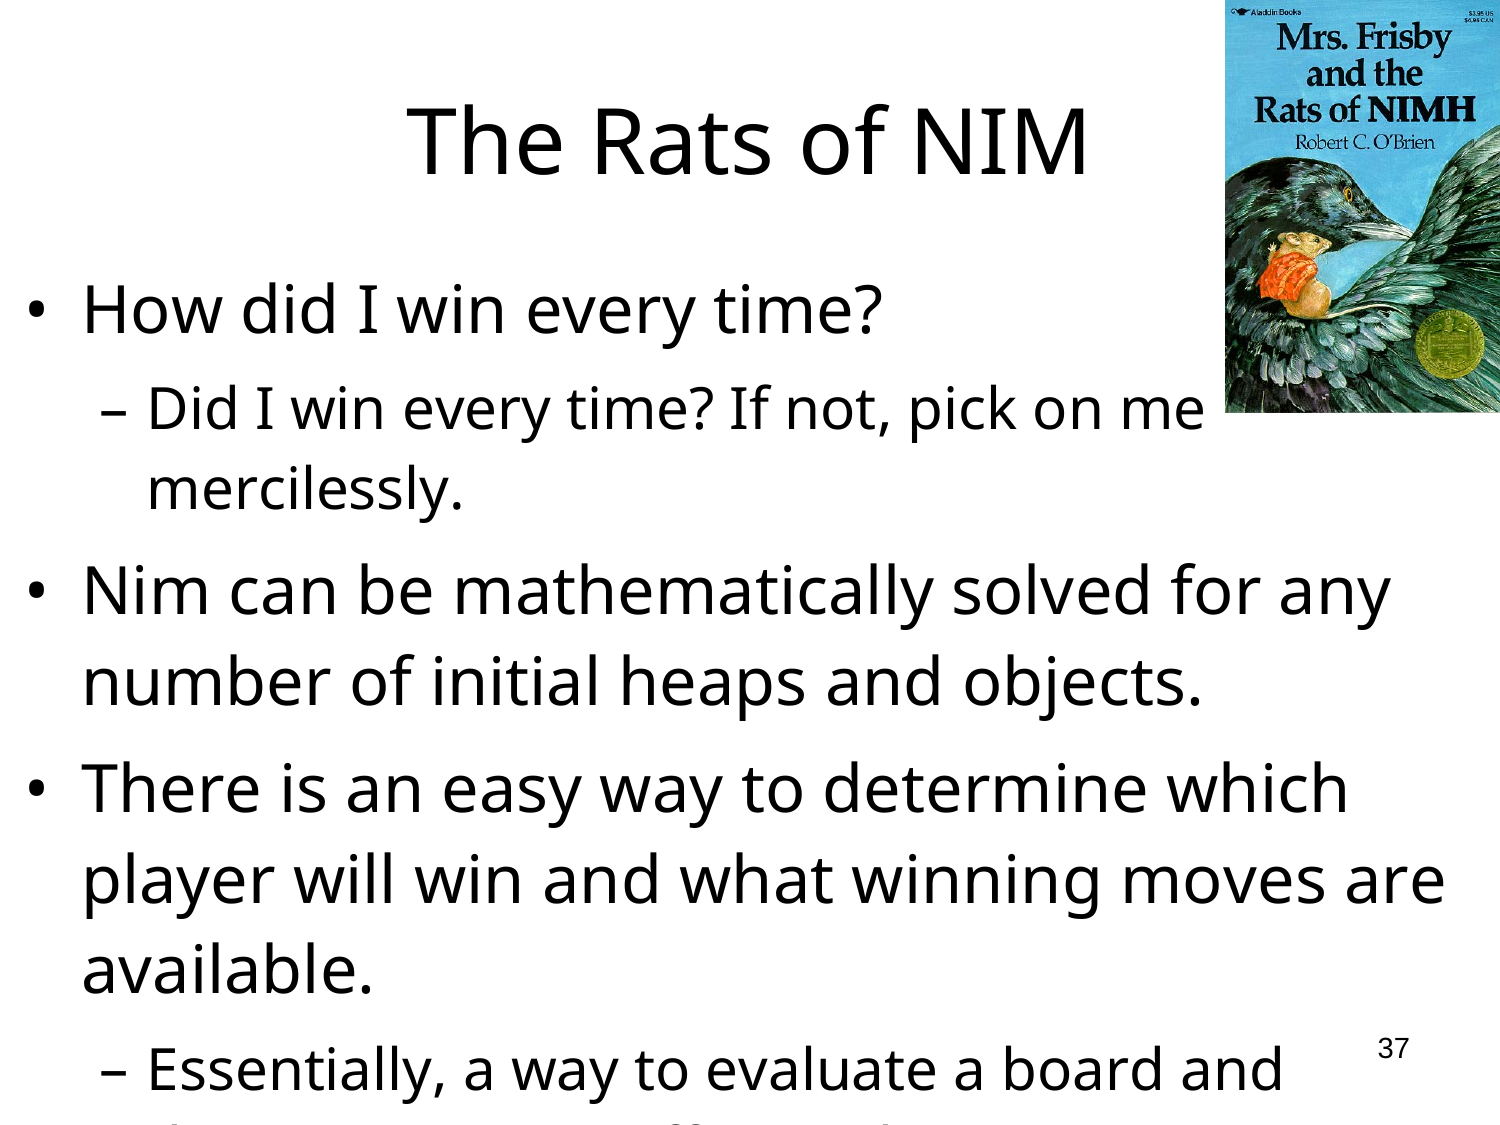

# The Rats of NIM
How did I win every time?
Did I win every time? If not, pick on me mercilessly.
Nim can be mathematically solved for any number of initial heaps and objects.
There is an easy way to determine which player will win and what winning moves are available.
Essentially, a way to evaluate a board and determine its payoff / goodness / winning-ness.
37